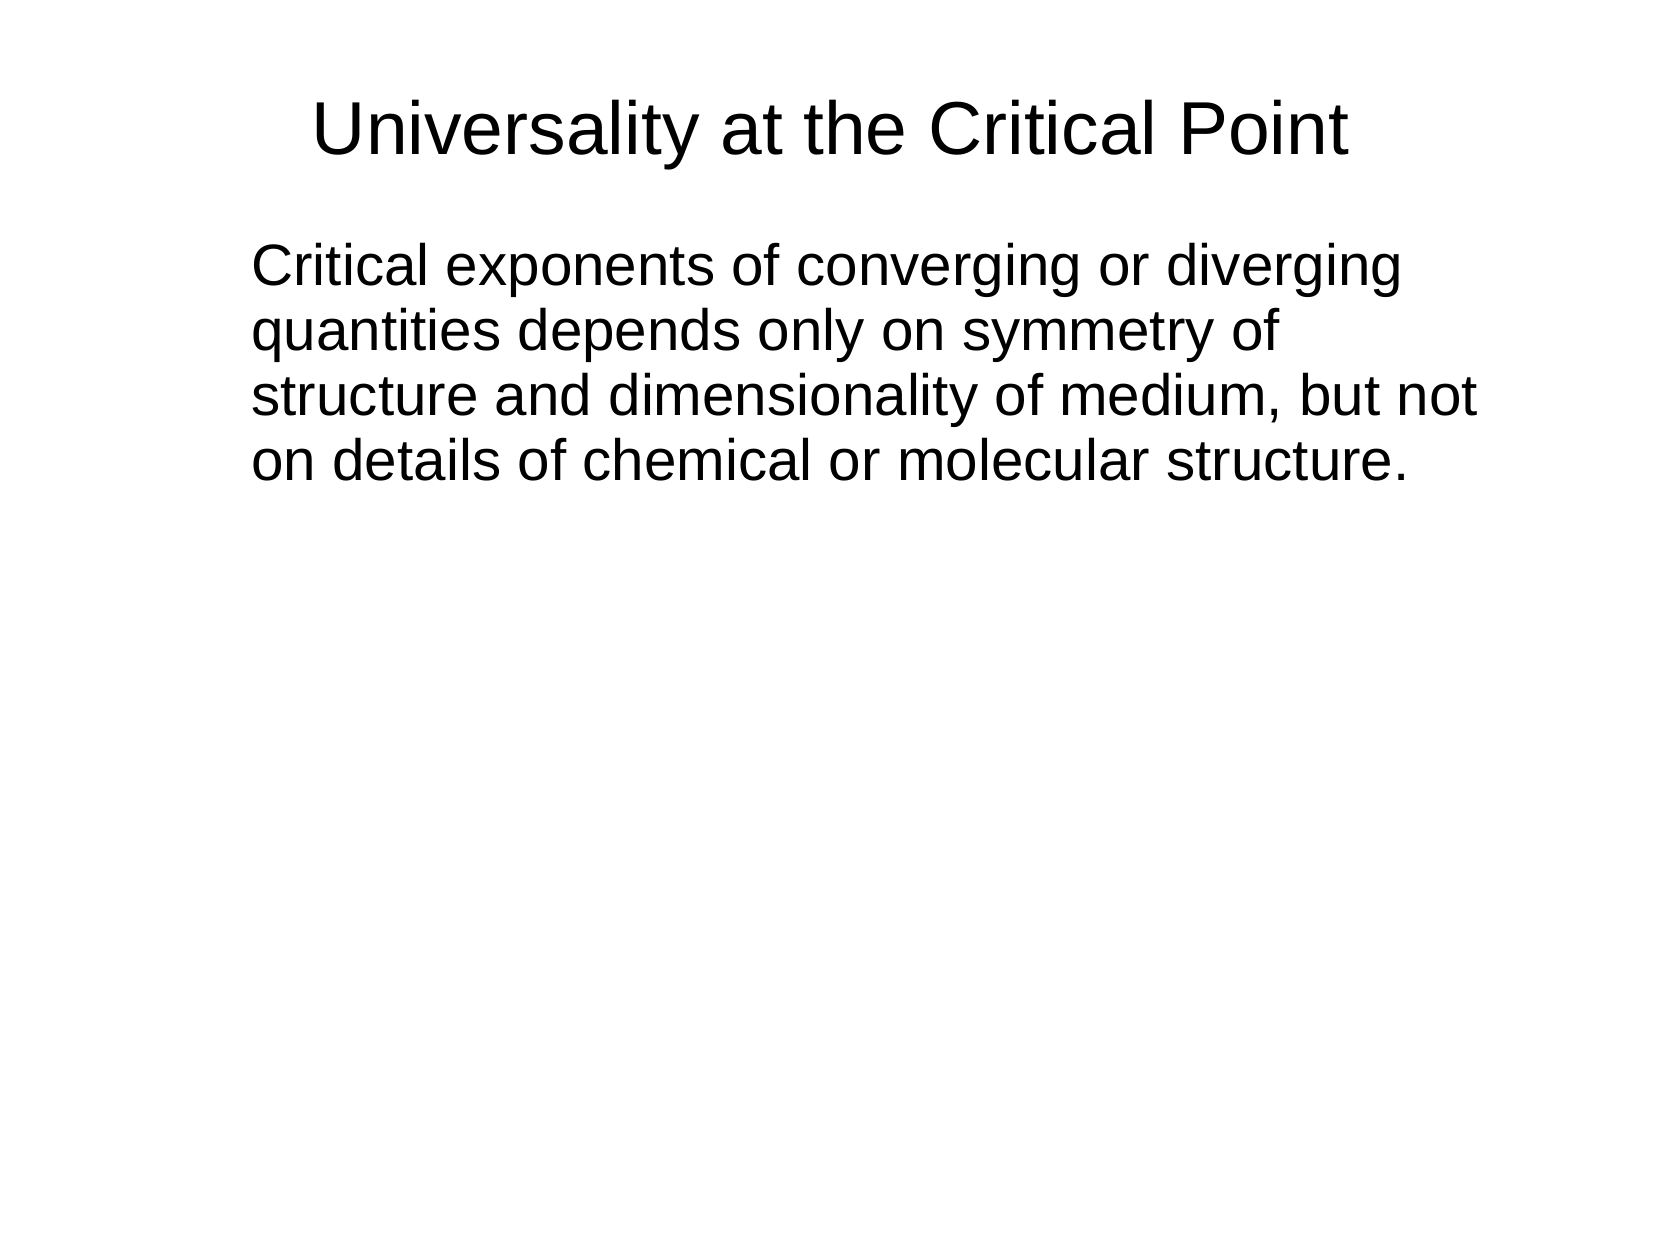

# Universality at the Critical Point
Critical exponents of converging or diverging quantities depends only on symmetry of structure and dimensionality of medium, but not on details of chemical or molecular structure.